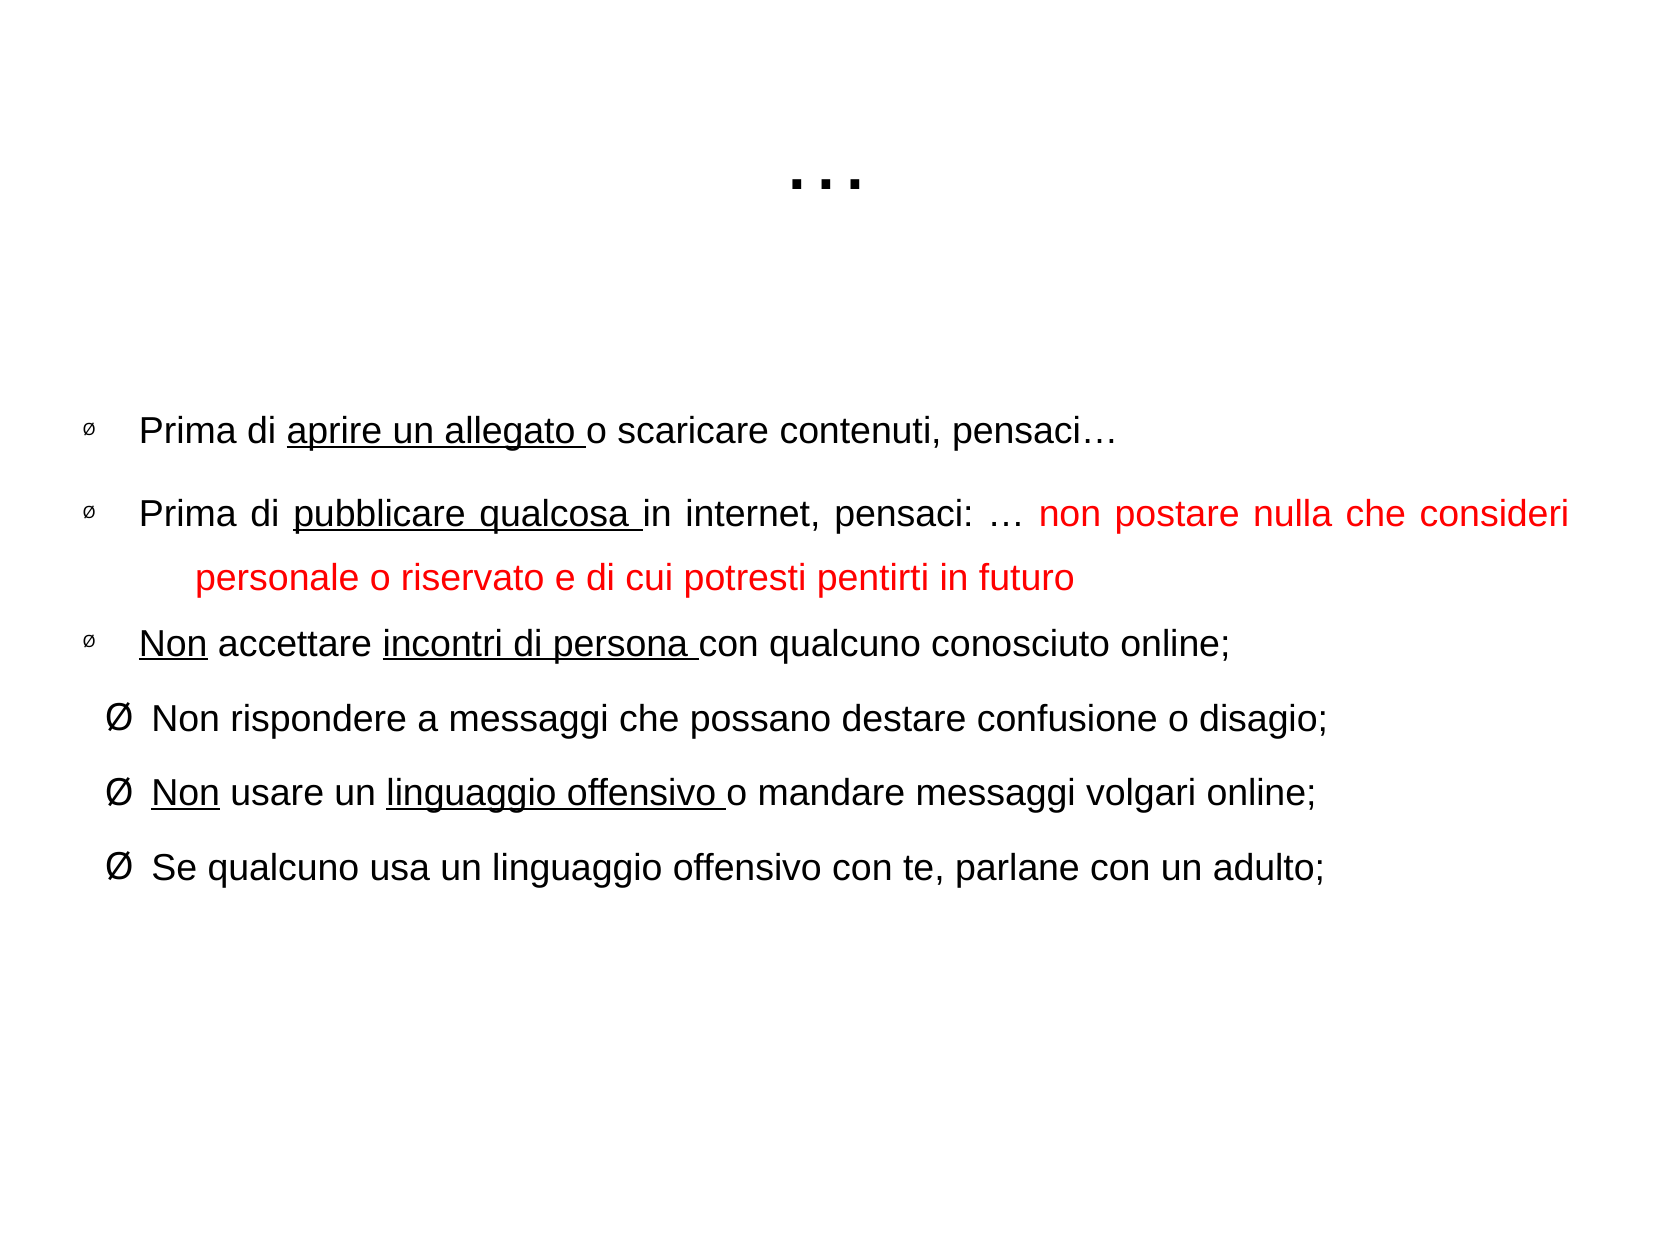

# …
Prima di aprire un allegato o scaricare contenuti, pensaci…
Prima di pubblicare qualcosa in internet, pensaci: … non postare nulla che consideri personale o riservato e di cui potresti pentirti in futuro
Non accettare incontri di persona con qualcuno conosciuto online;
Non rispondere a messaggi che possano destare confusione o disagio;
Non usare un linguaggio offensivo o mandare messaggi volgari online;
Se qualcuno usa un linguaggio offensivo con te, parlane con un adulto;